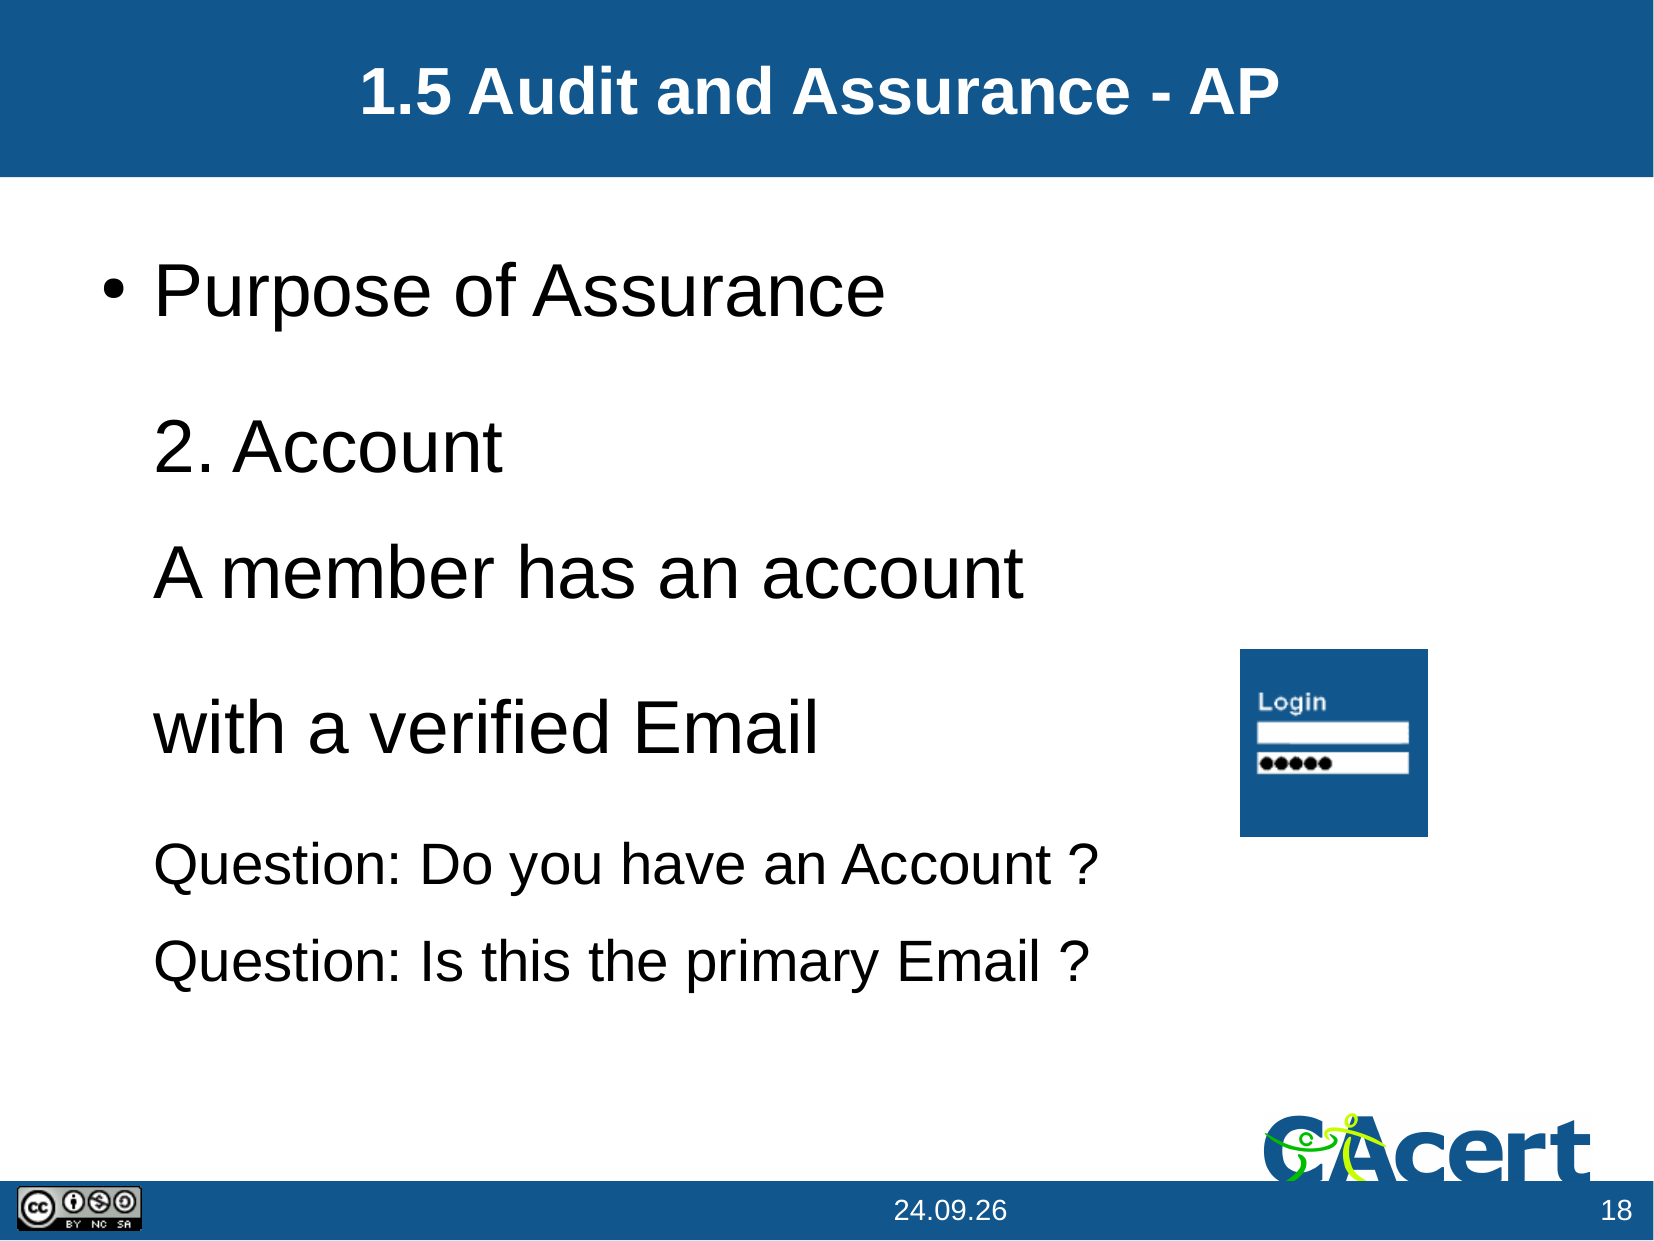

# 1.5 Audit and Assurance - AP
Purpose of Assurance
2. Account
A member has an account
with a verified Email
Question: Do you have an Account ?
Question: Is this the primary Email ?